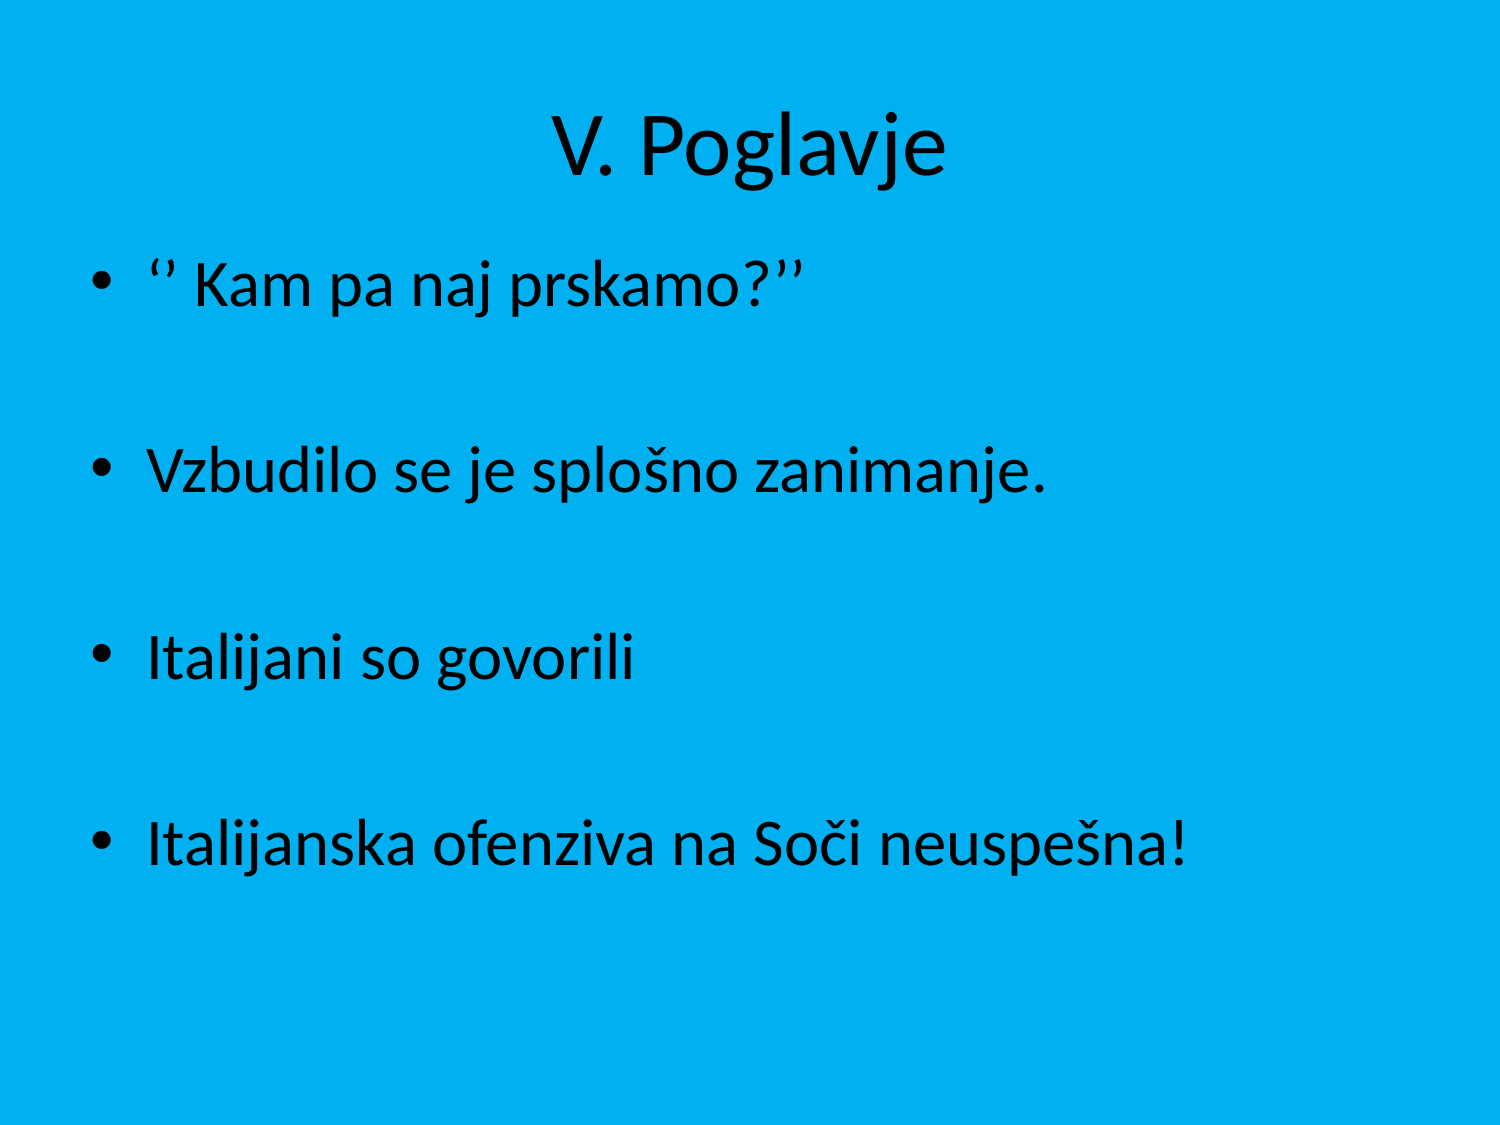

# V. Poglavje
‘’ Kam pa naj prskamo?’’
Vzbudilo se je splošno zanimanje.
Italijani so govorili
Italijanska ofenziva na Soči neuspešna!